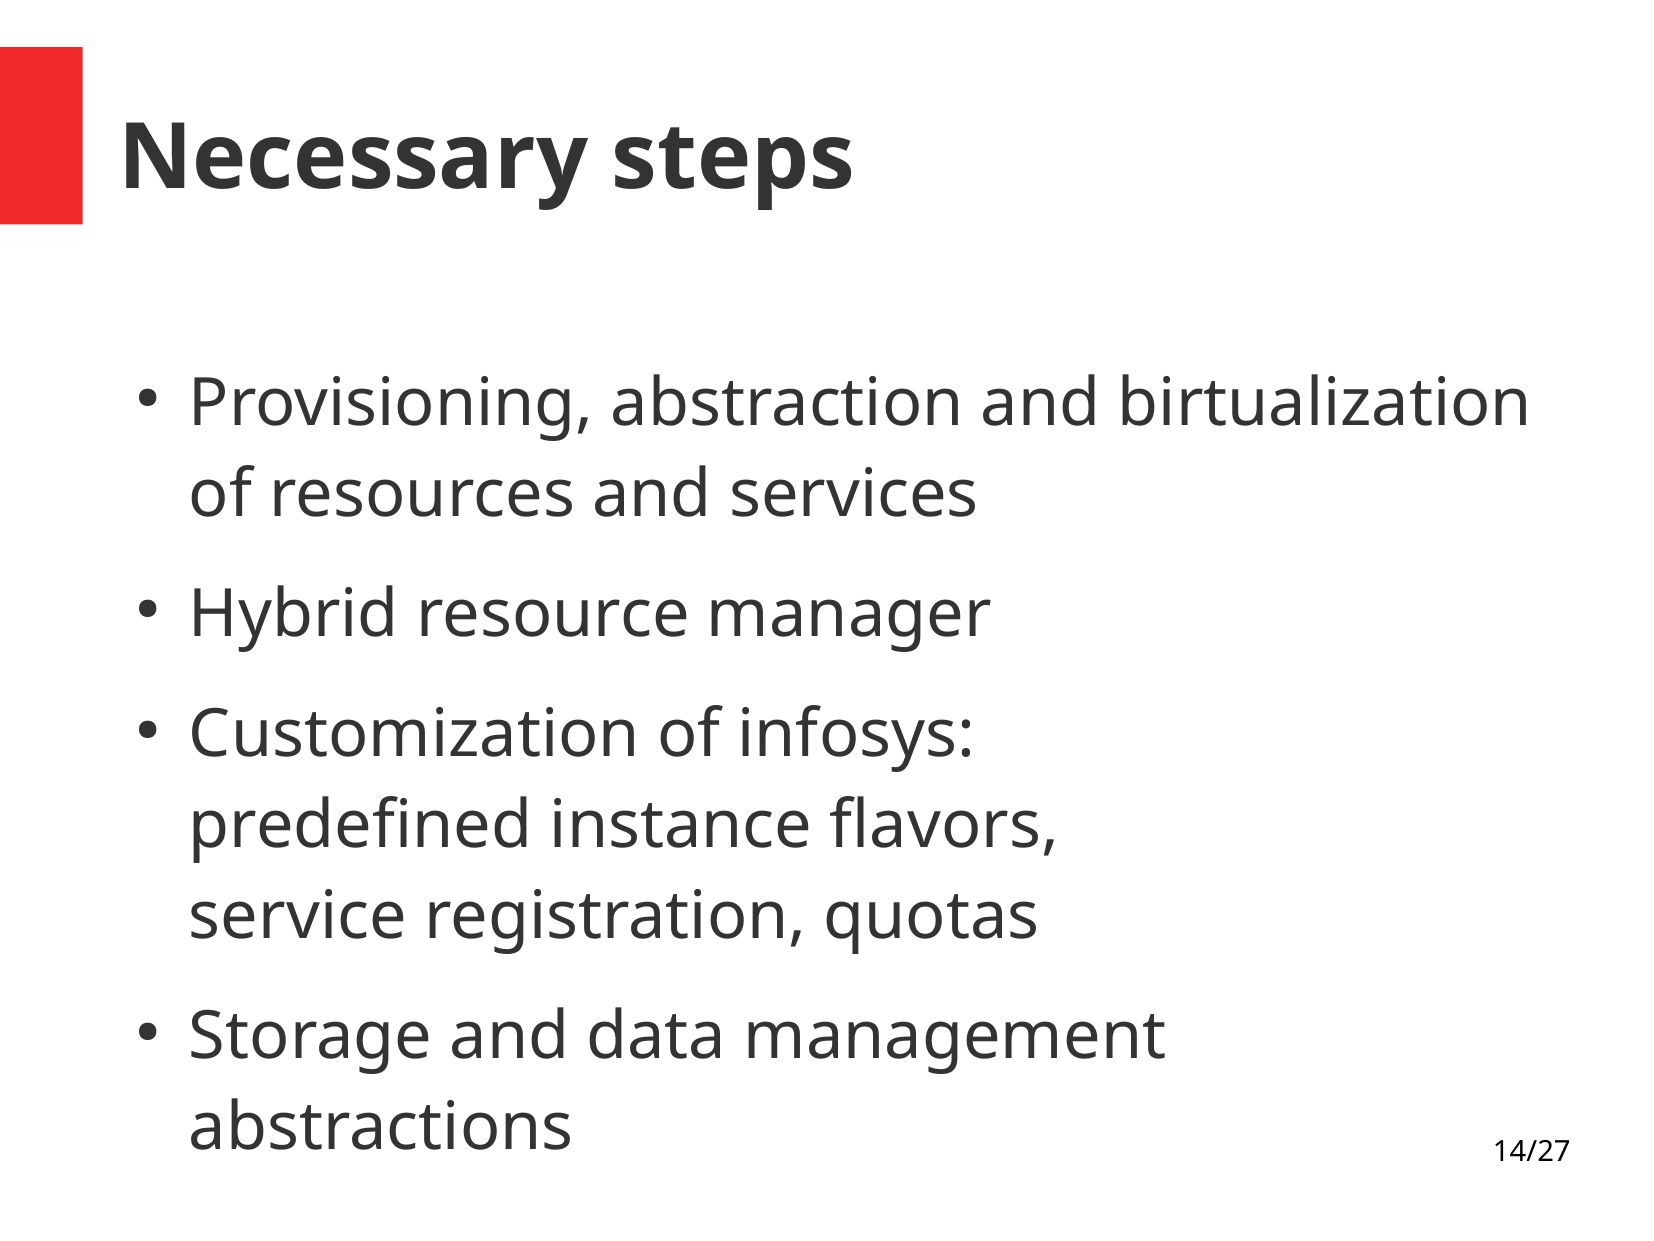

# Necessary steps
Provisioning, abstraction and birtualization of resources and services
Hybrid resource manager
Customization of infosys:
predefined instance flavors,
service registration, quotas
Storage and data management abstractions
14